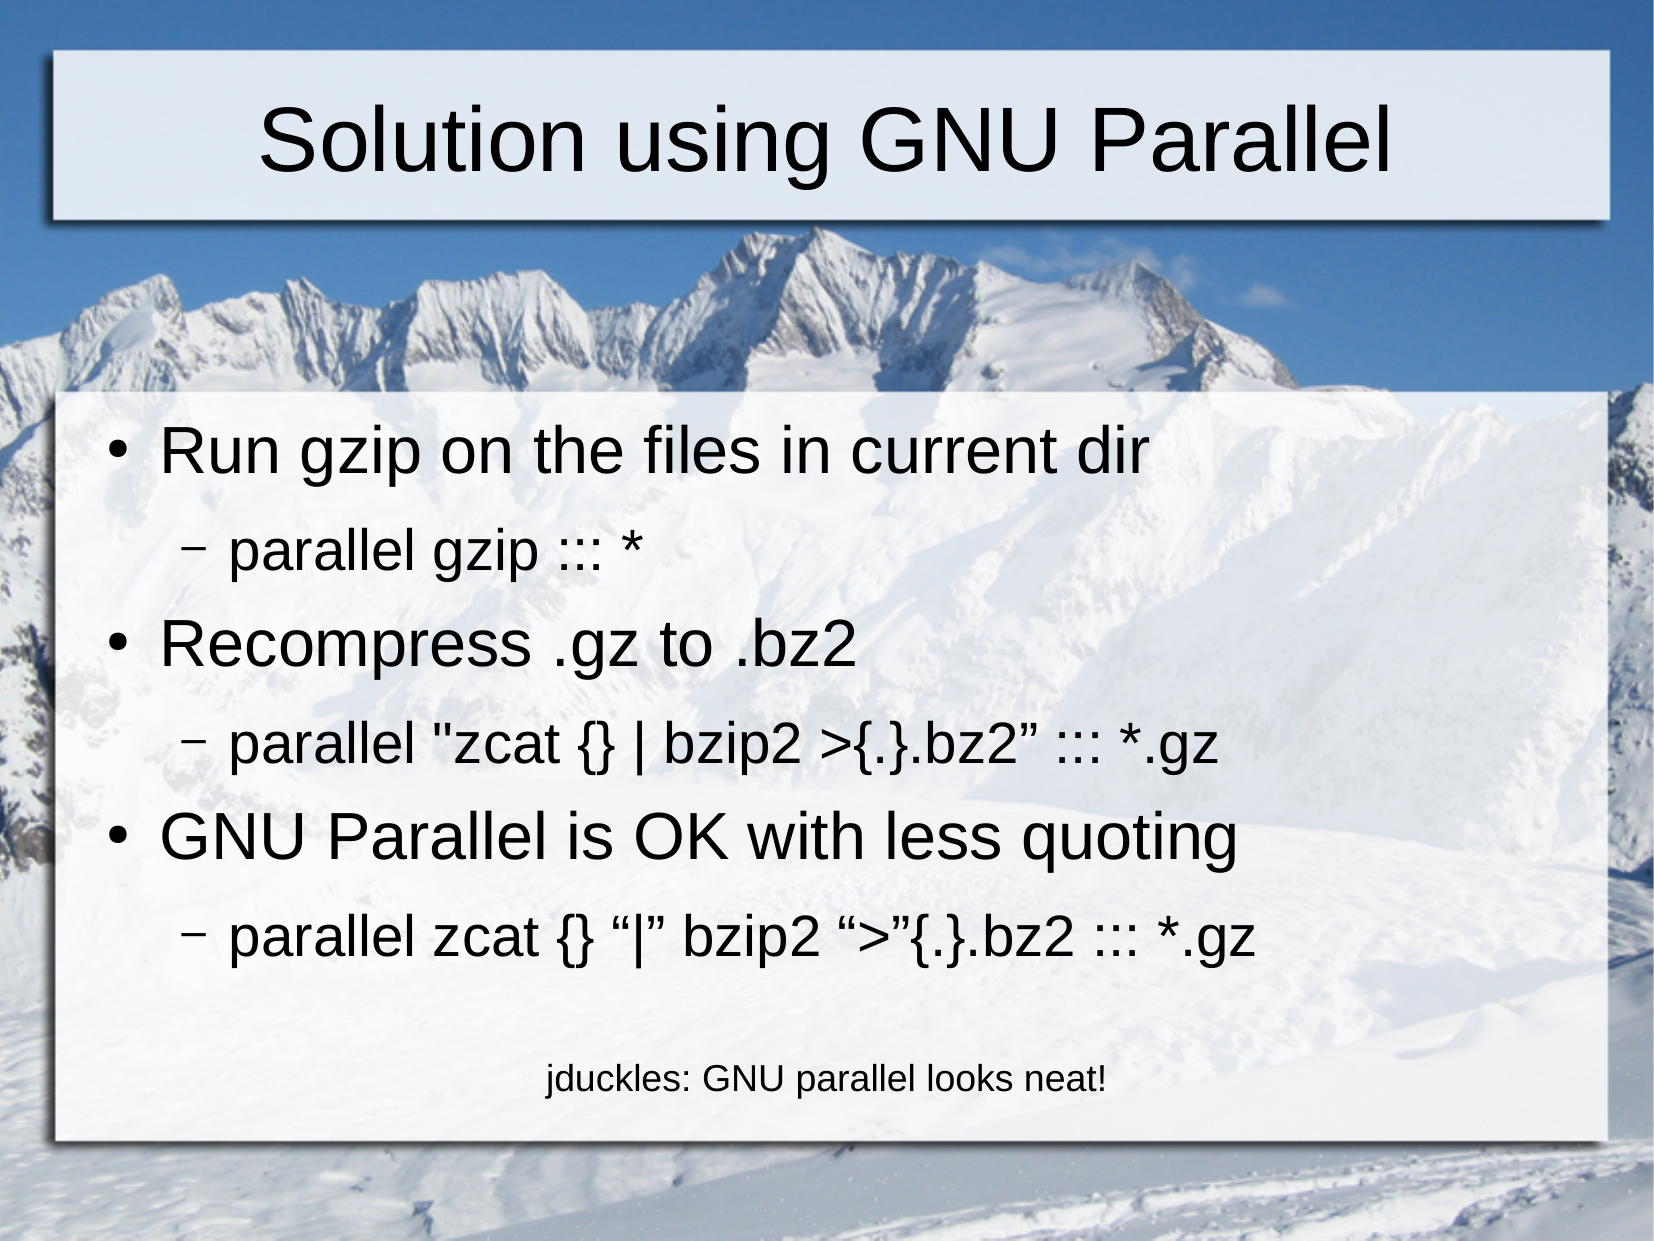

# Solution using GNU Parallel
Run gzip on the files in current dir
parallel gzip ::: *
Recompress .gz to .bz2
parallel "zcat {} | bzip2 >{.}.bz2” ::: *.gz
GNU Parallel is OK with less quoting
parallel zcat {} “|” bzip2 “>”{.}.bz2 ::: *.gz
jduckles: GNU parallel looks neat!